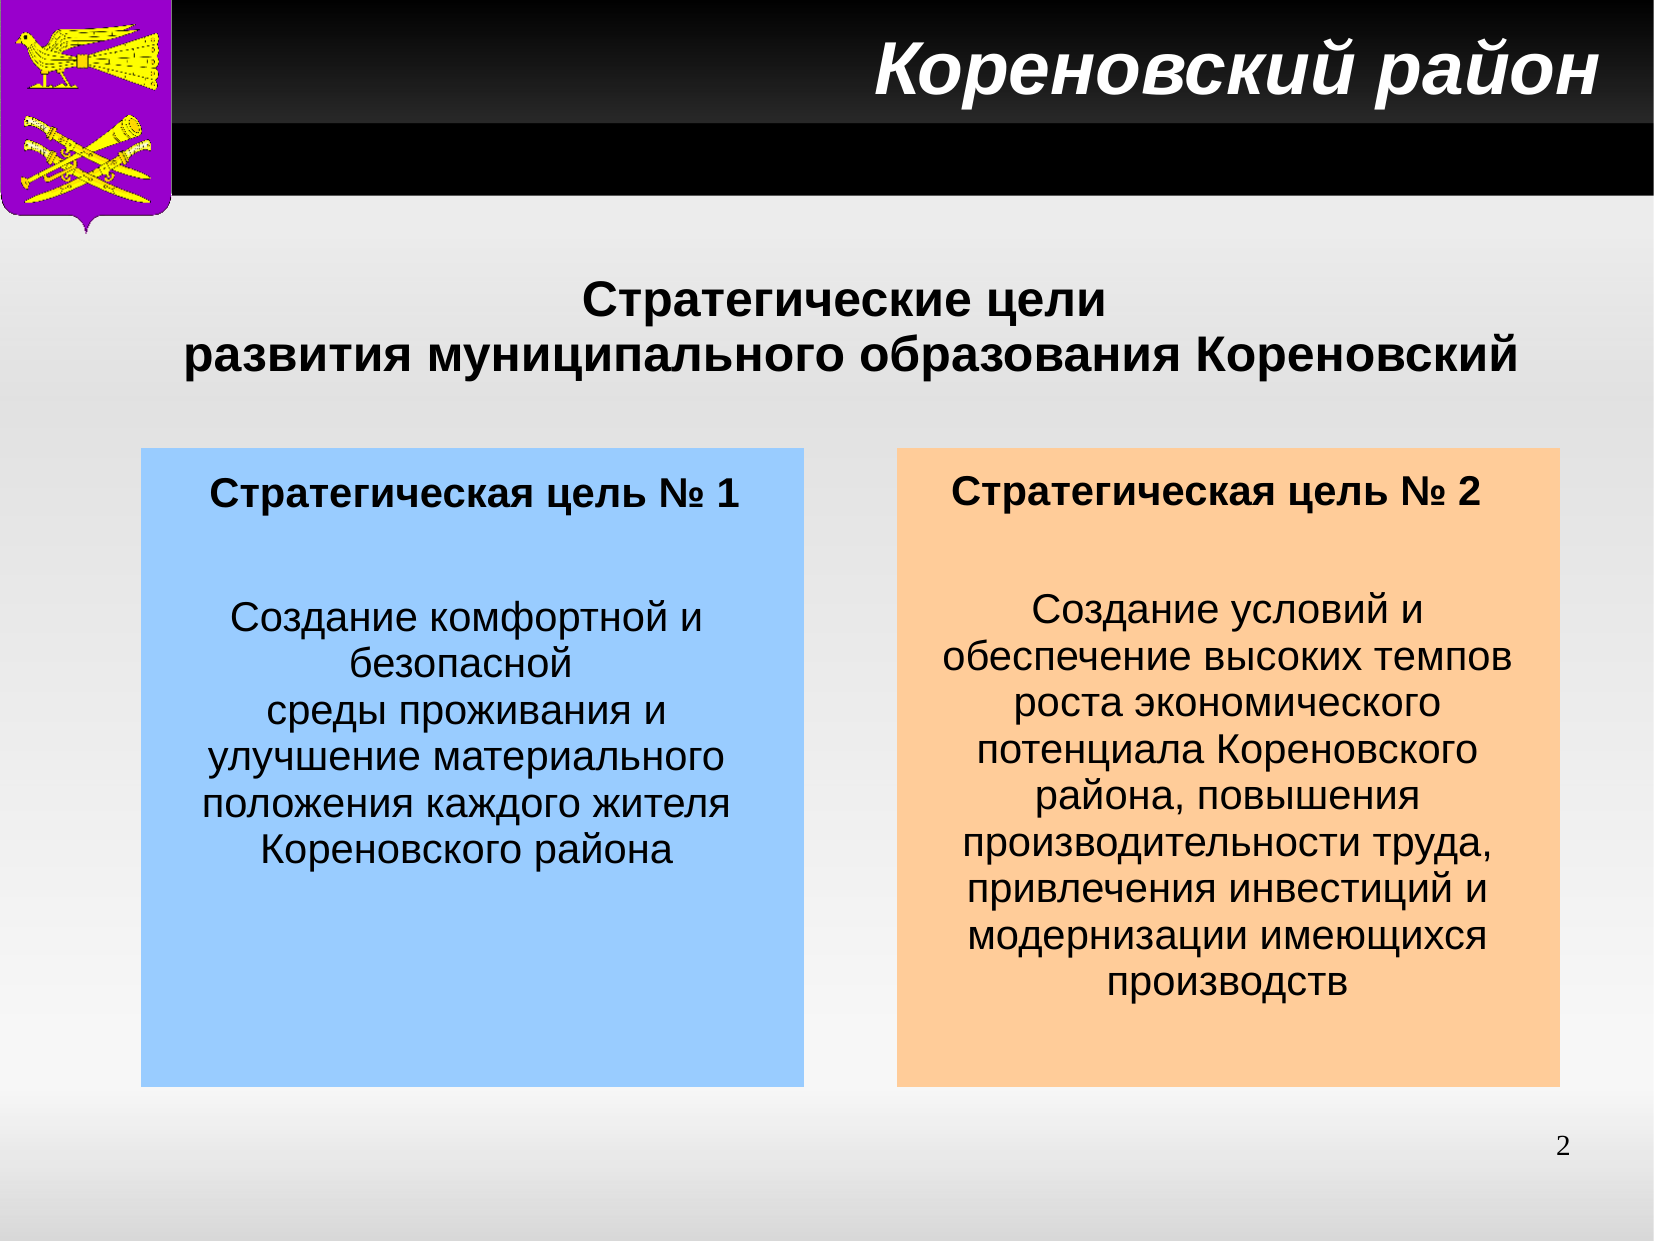

Кореновский район
Стратегические цели
 развития муниципального образования Кореновский
Стратегическая цель № 2
Стратегическая цель № 1
Создание условий и обеспечение высоких темпов роста экономического потенциала Кореновского района, повышения производительности труда, привлечения инвестиций и модернизации имеющихся производств
Создание комфортной и безопасной
среды проживания и улучшение материального положения каждого жителя Кореновского района
2